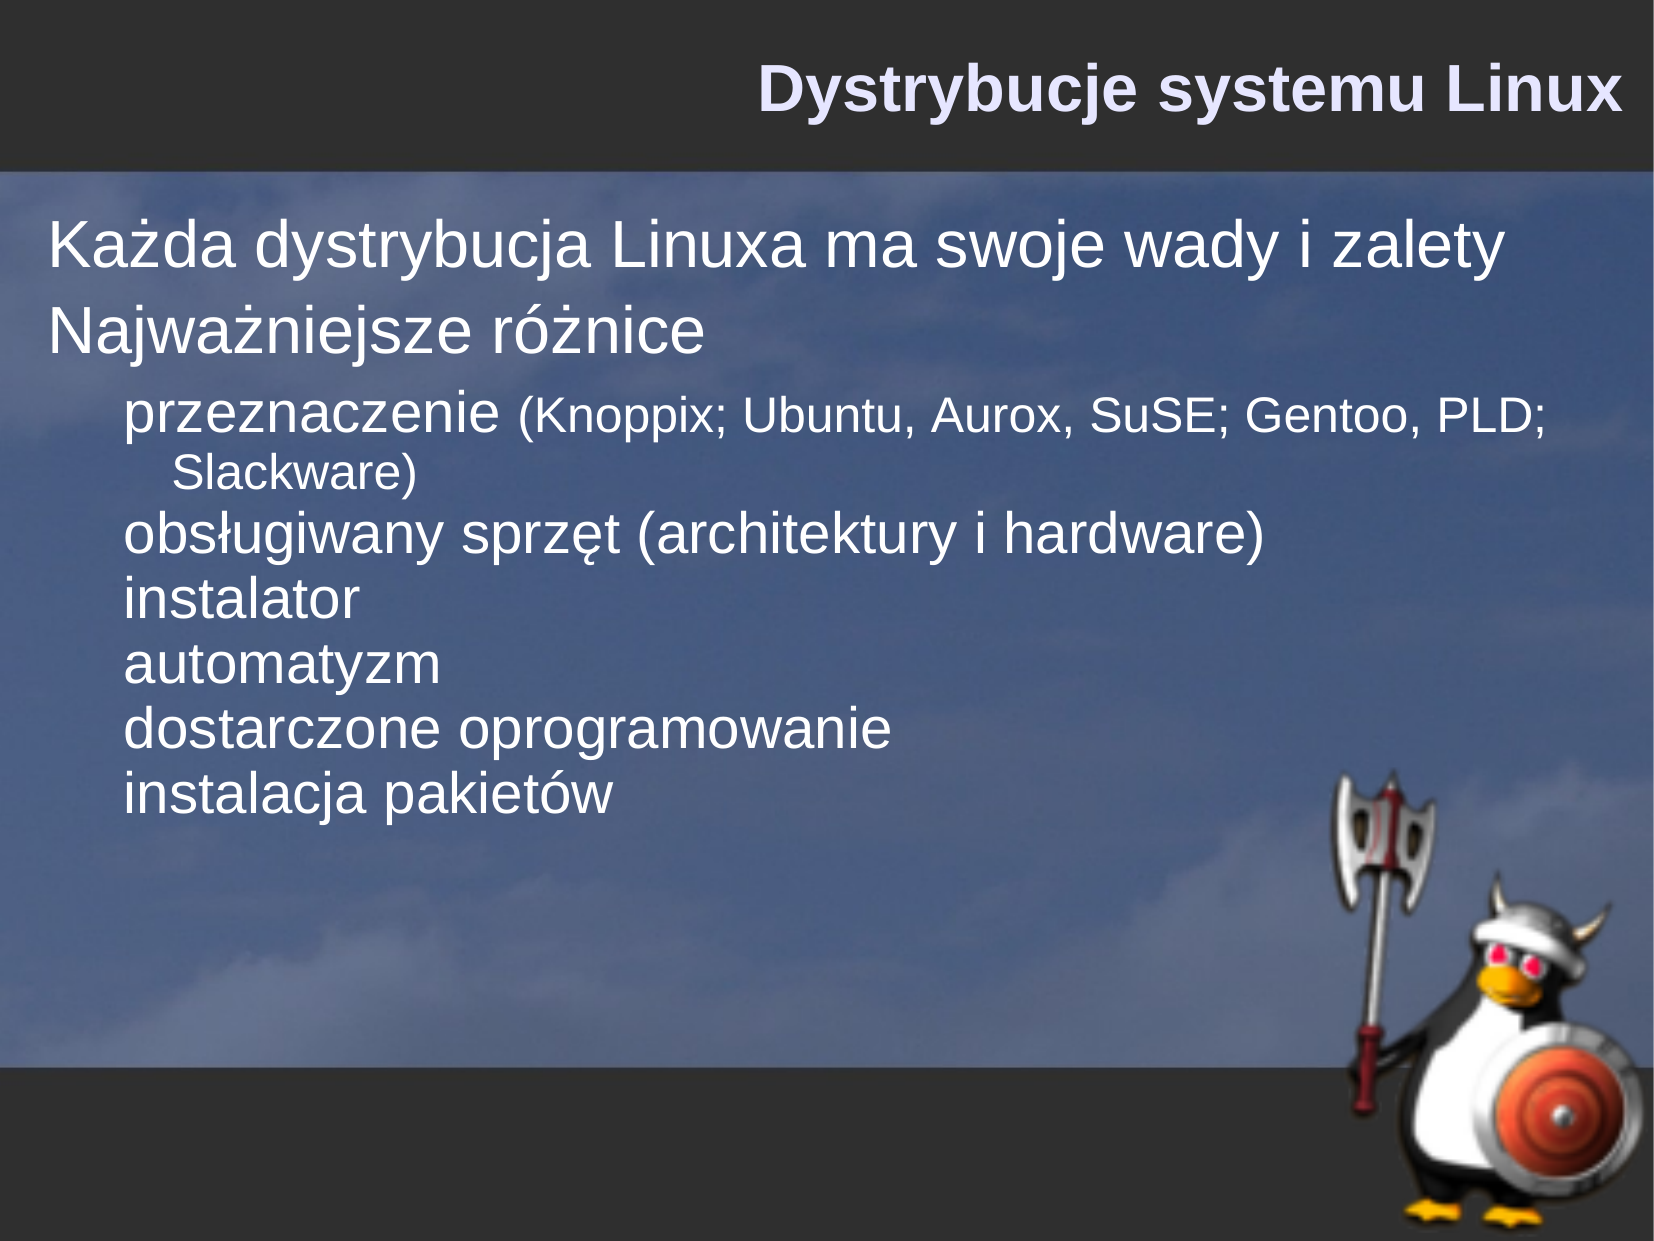

# Dystrybucje systemu Linux
Każda dystrybucja Linuxa ma swoje wady i zalety
Najważniejsze różnice
przeznaczenie (Knoppix; Ubuntu, Aurox, SuSE; Gentoo, PLD; Slackware)
obsługiwany sprzęt (architektury i hardware)
instalator
automatyzm
dostarczone oprogramowanie
instalacja pakietów